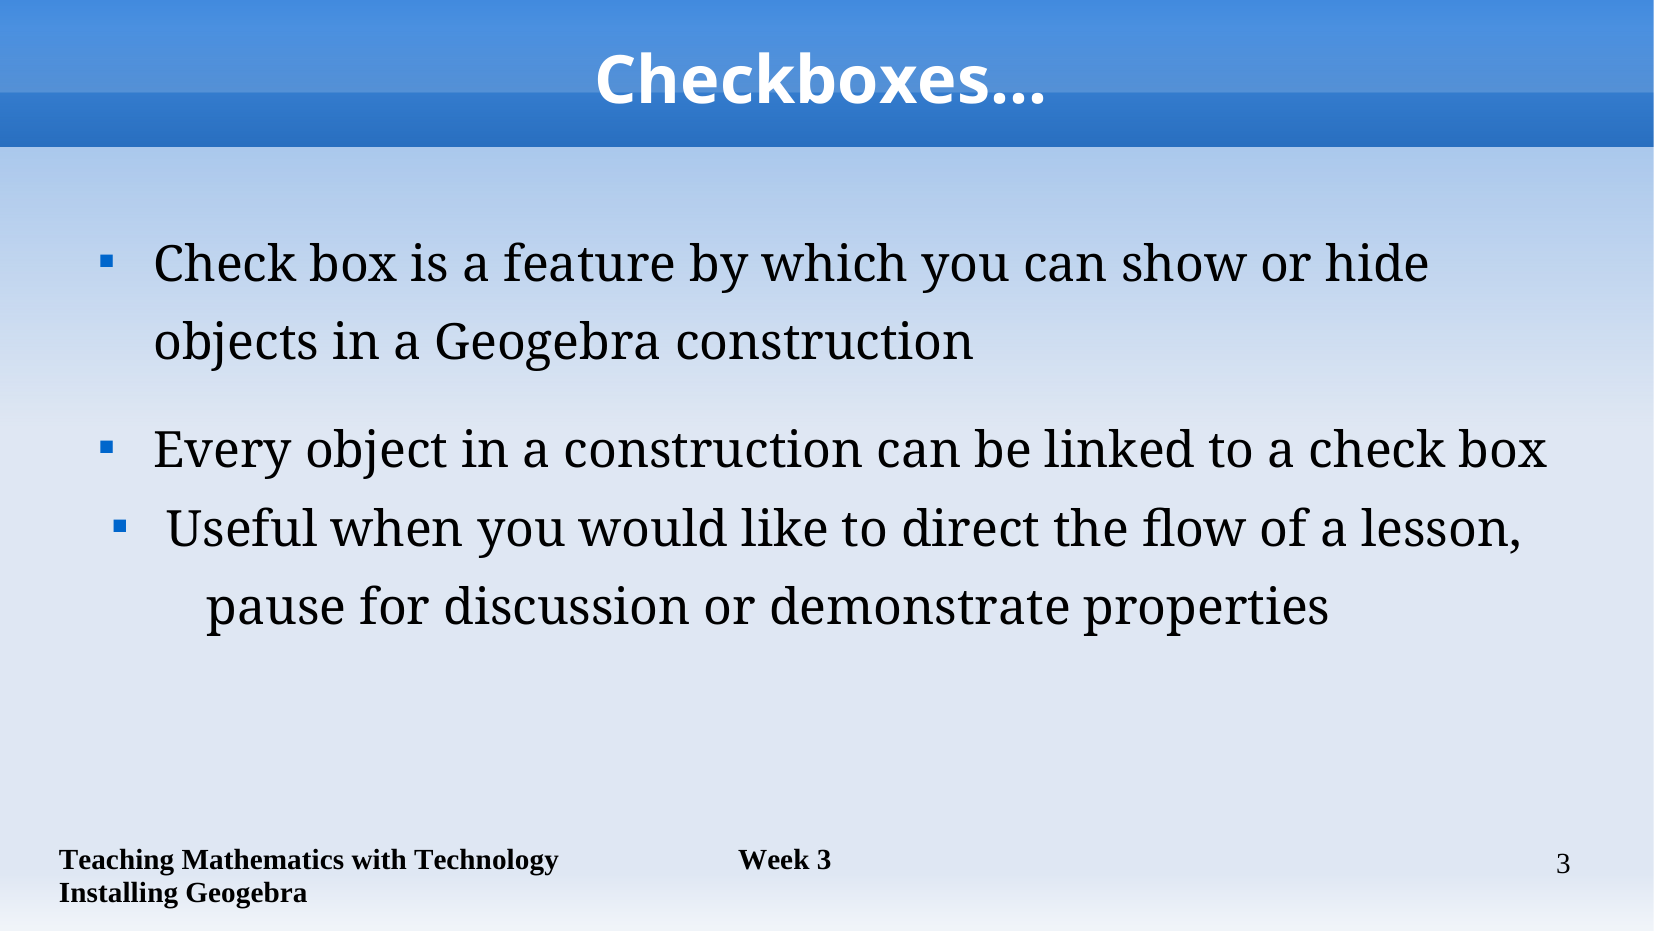

# Checkboxes...
Check box is a feature by which you can show or hide objects in a Geogebra construction
Every object in a construction can be linked to a check box
Useful when you would like to direct the flow of a lesson, pause for discussion or demonstrate properties
3